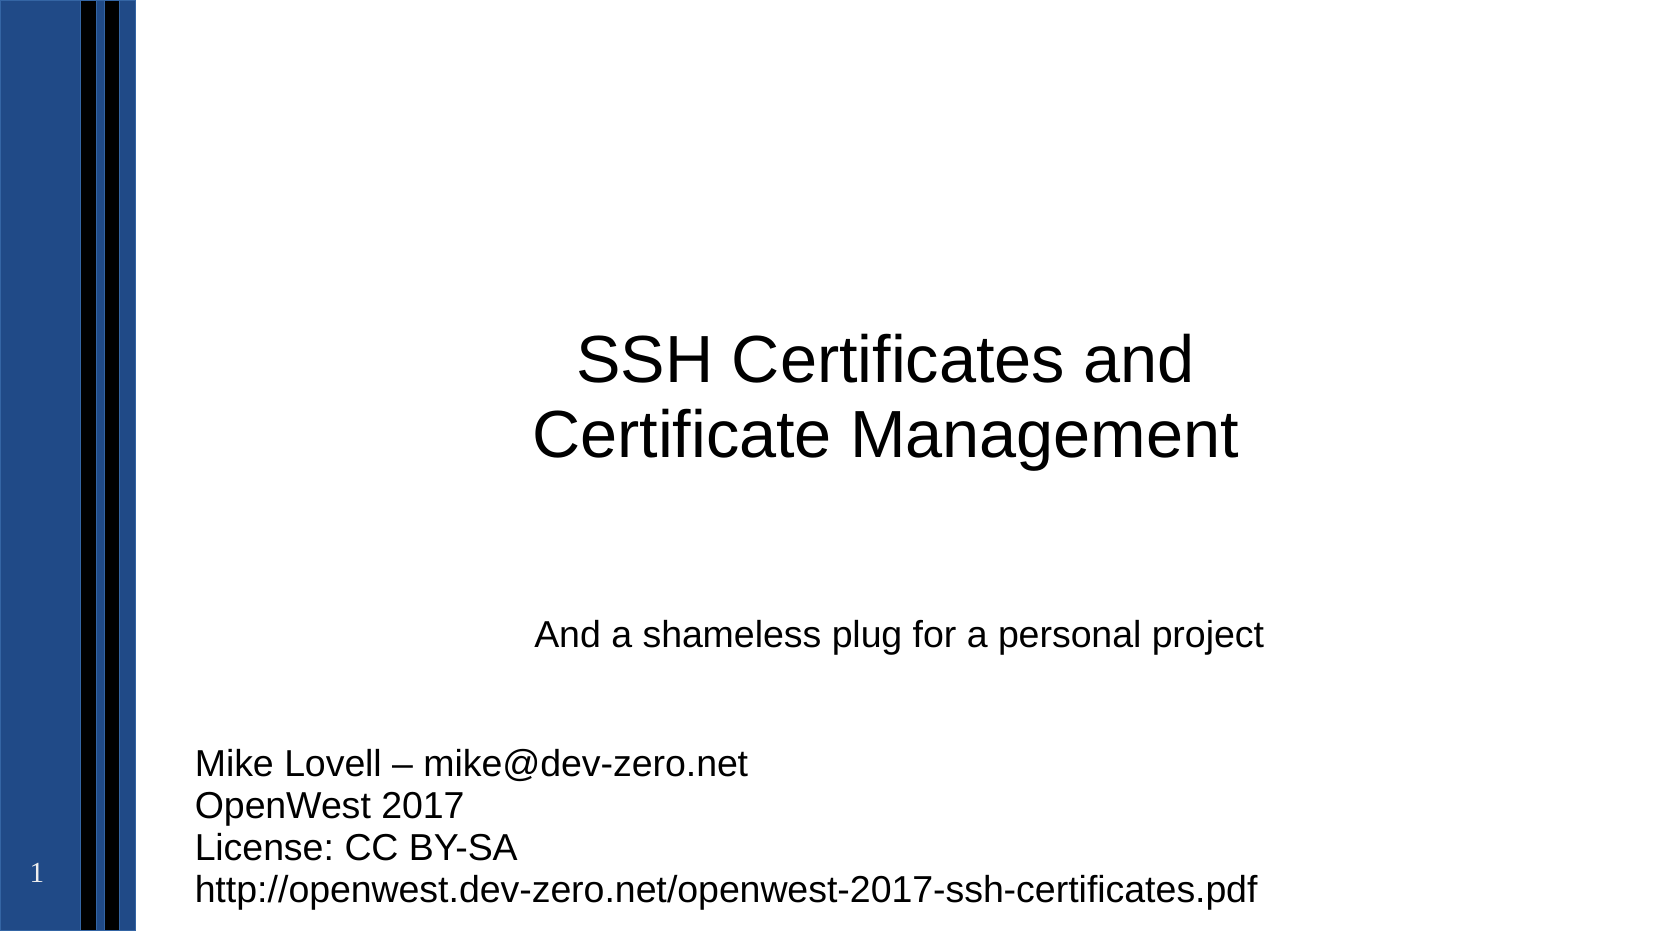

# SSH Certificates and
Certificate Management
And a shameless plug for a personal project
Mike Lovell – mike@dev-zero.net
OpenWest 2017
License: CC BY-SA
http://openwest.dev-zero.net/openwest-2017-ssh-certificates.pdf
1